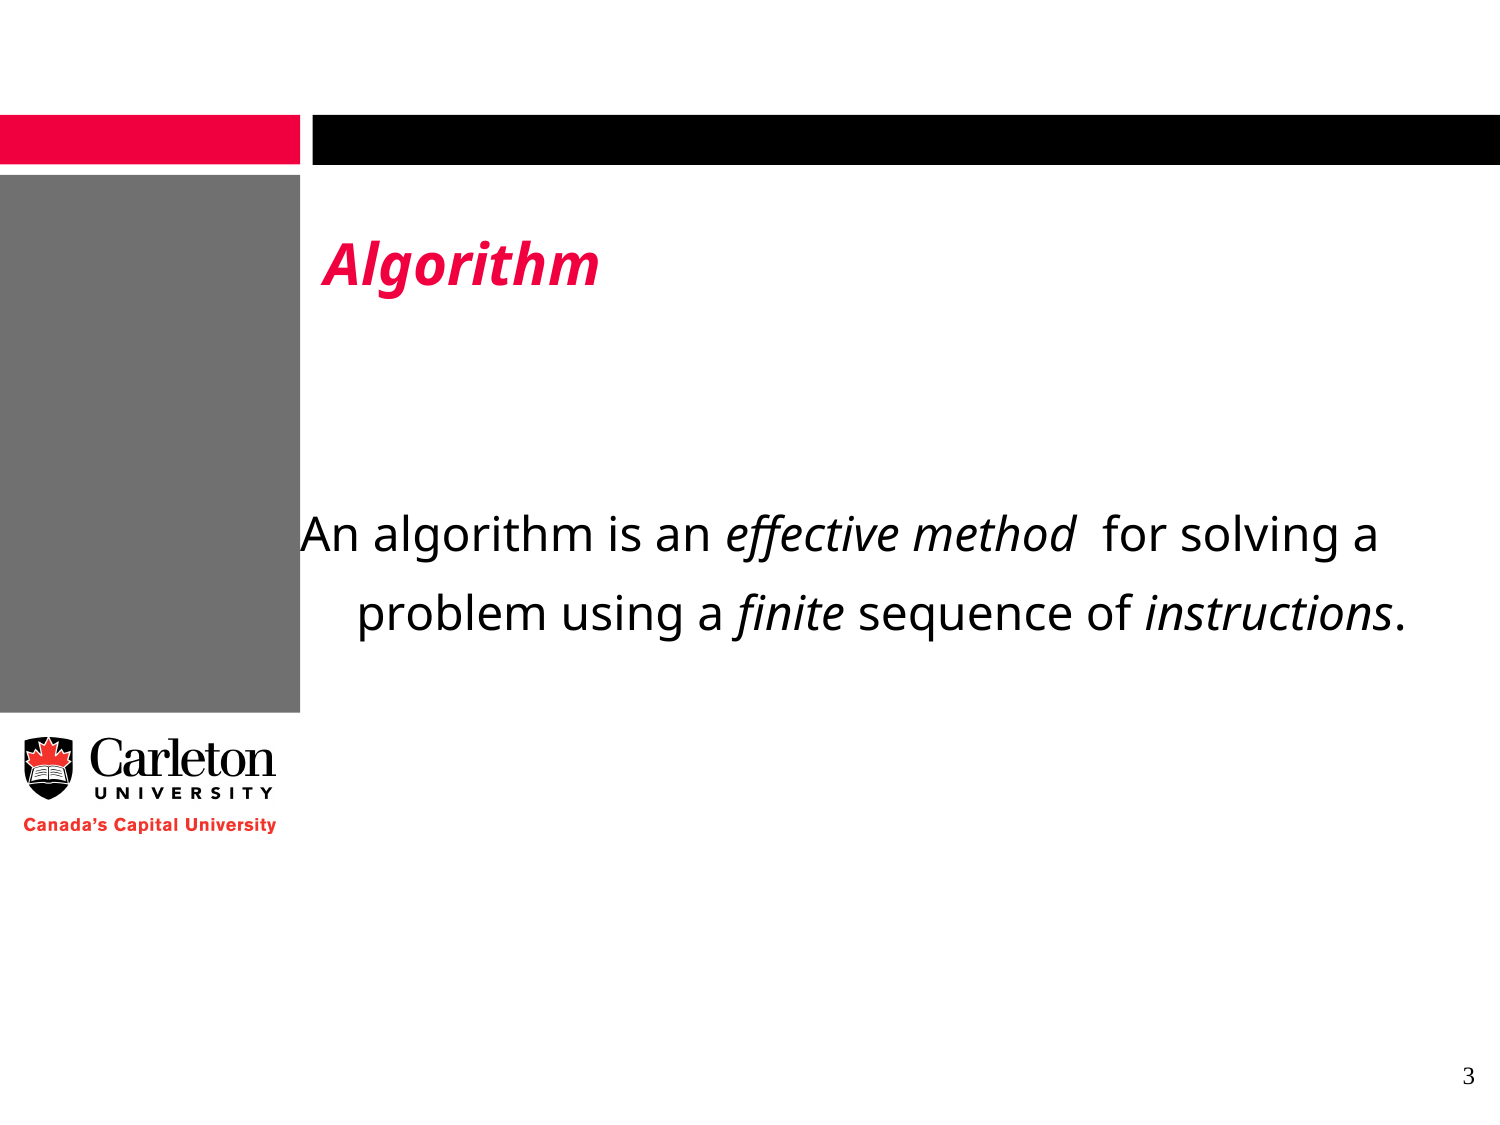

# Algorithm
An algorithm is an effective method for solving a problem using a finite sequence of instructions.
3